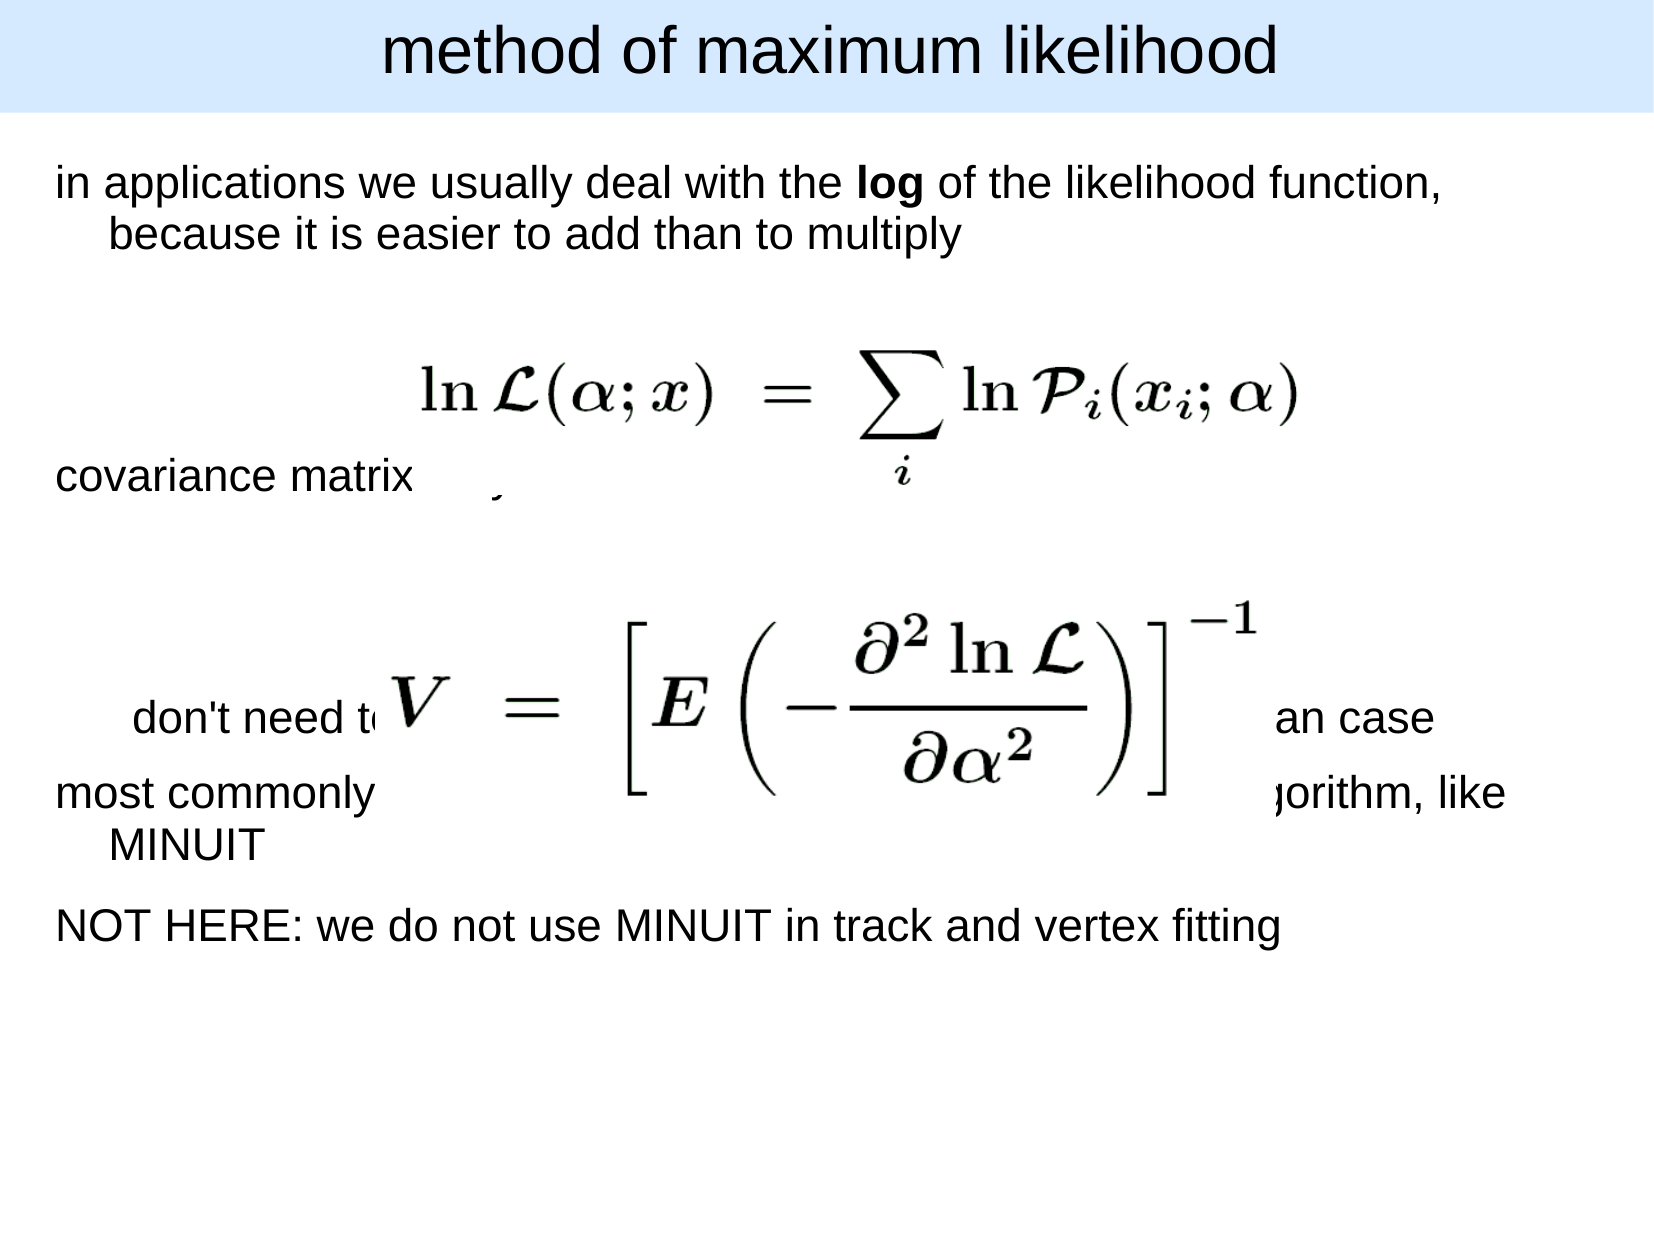

# method of maximum likelihood
in applications we usually deal with the log of the likelihood function, because it is easier to add than to multiply
covariance matrix may be estimated from
don't need to believe this now: will derive later for gaussian case
most commonly, solution found with generic minimization algorithm, like MINUIT
NOT HERE: we do not use MINUIT in track and vertex fitting